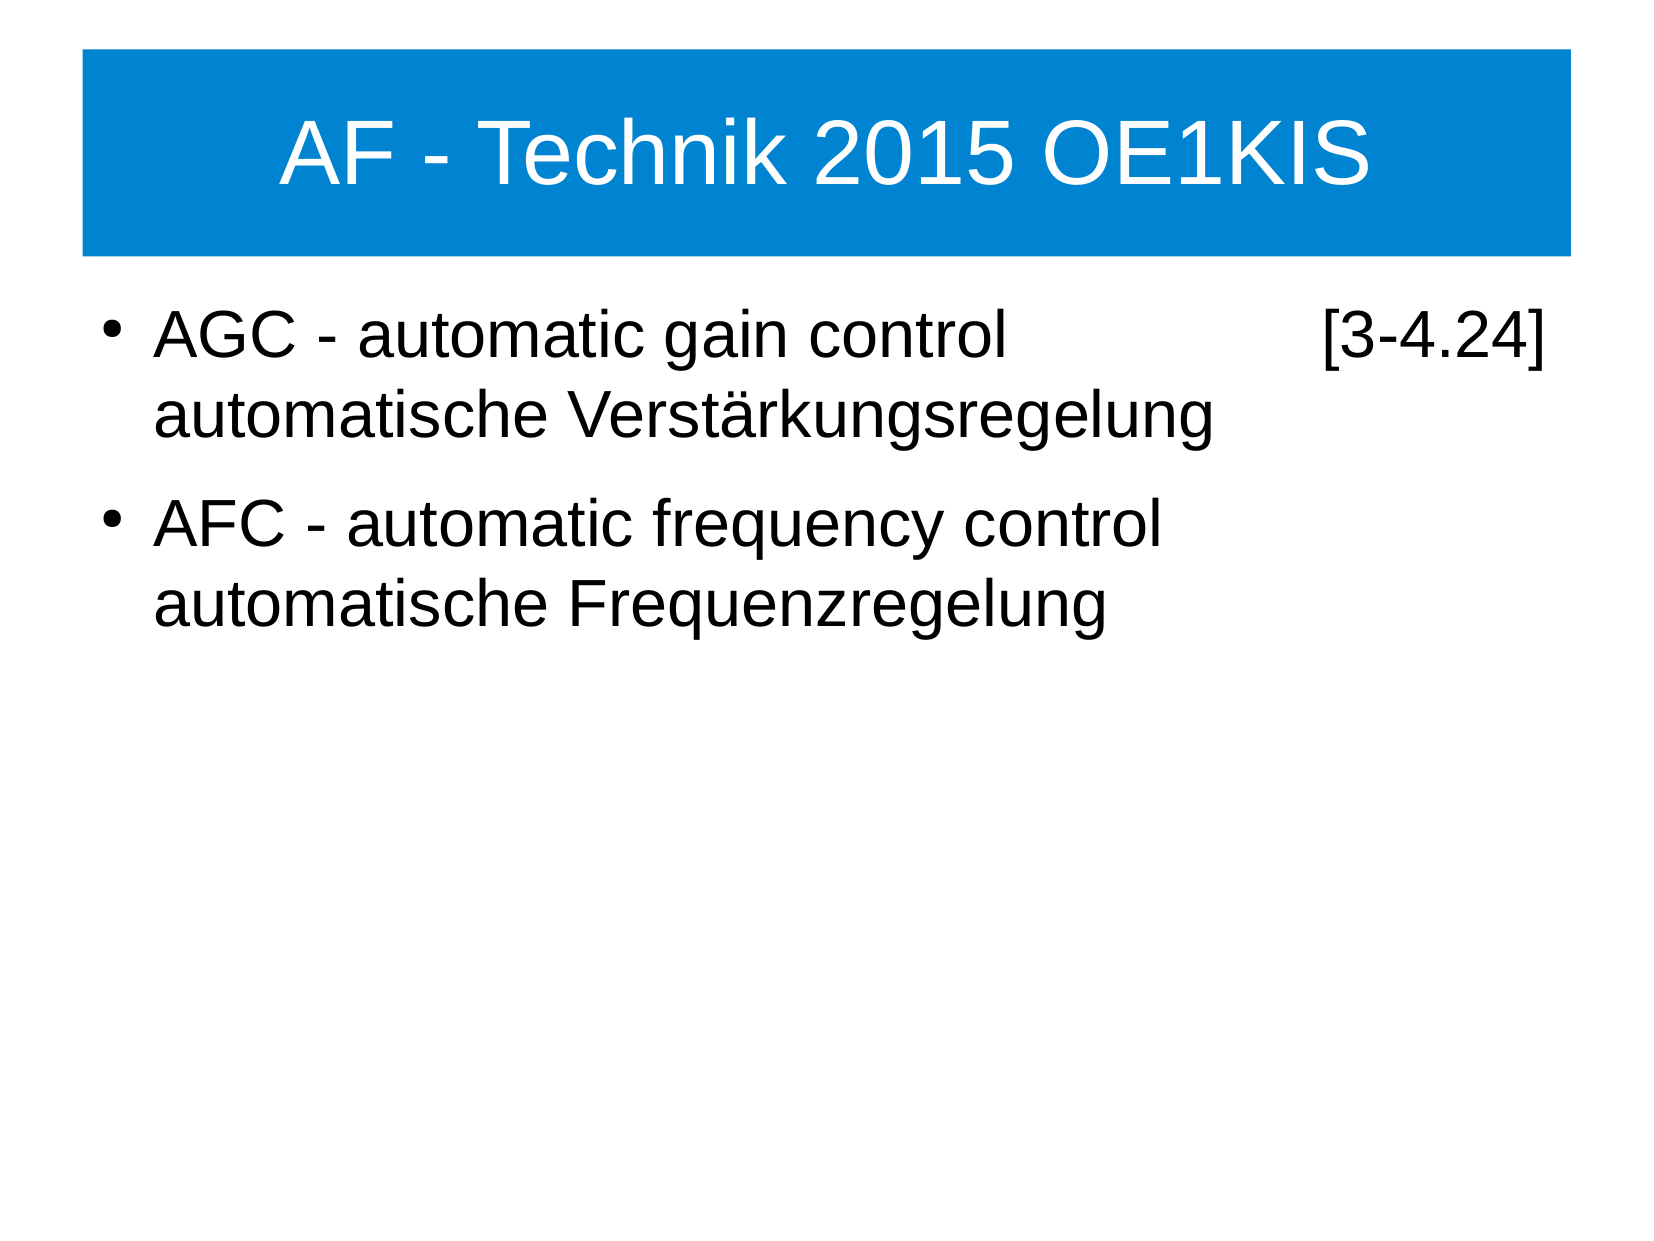

# AF - Technik 2015 OE1KIS
AGC - automatic gain control [3-4.24]
automatische Verstärkungsregelung
AFC - automatic frequency control
automatische Frequenzregelung